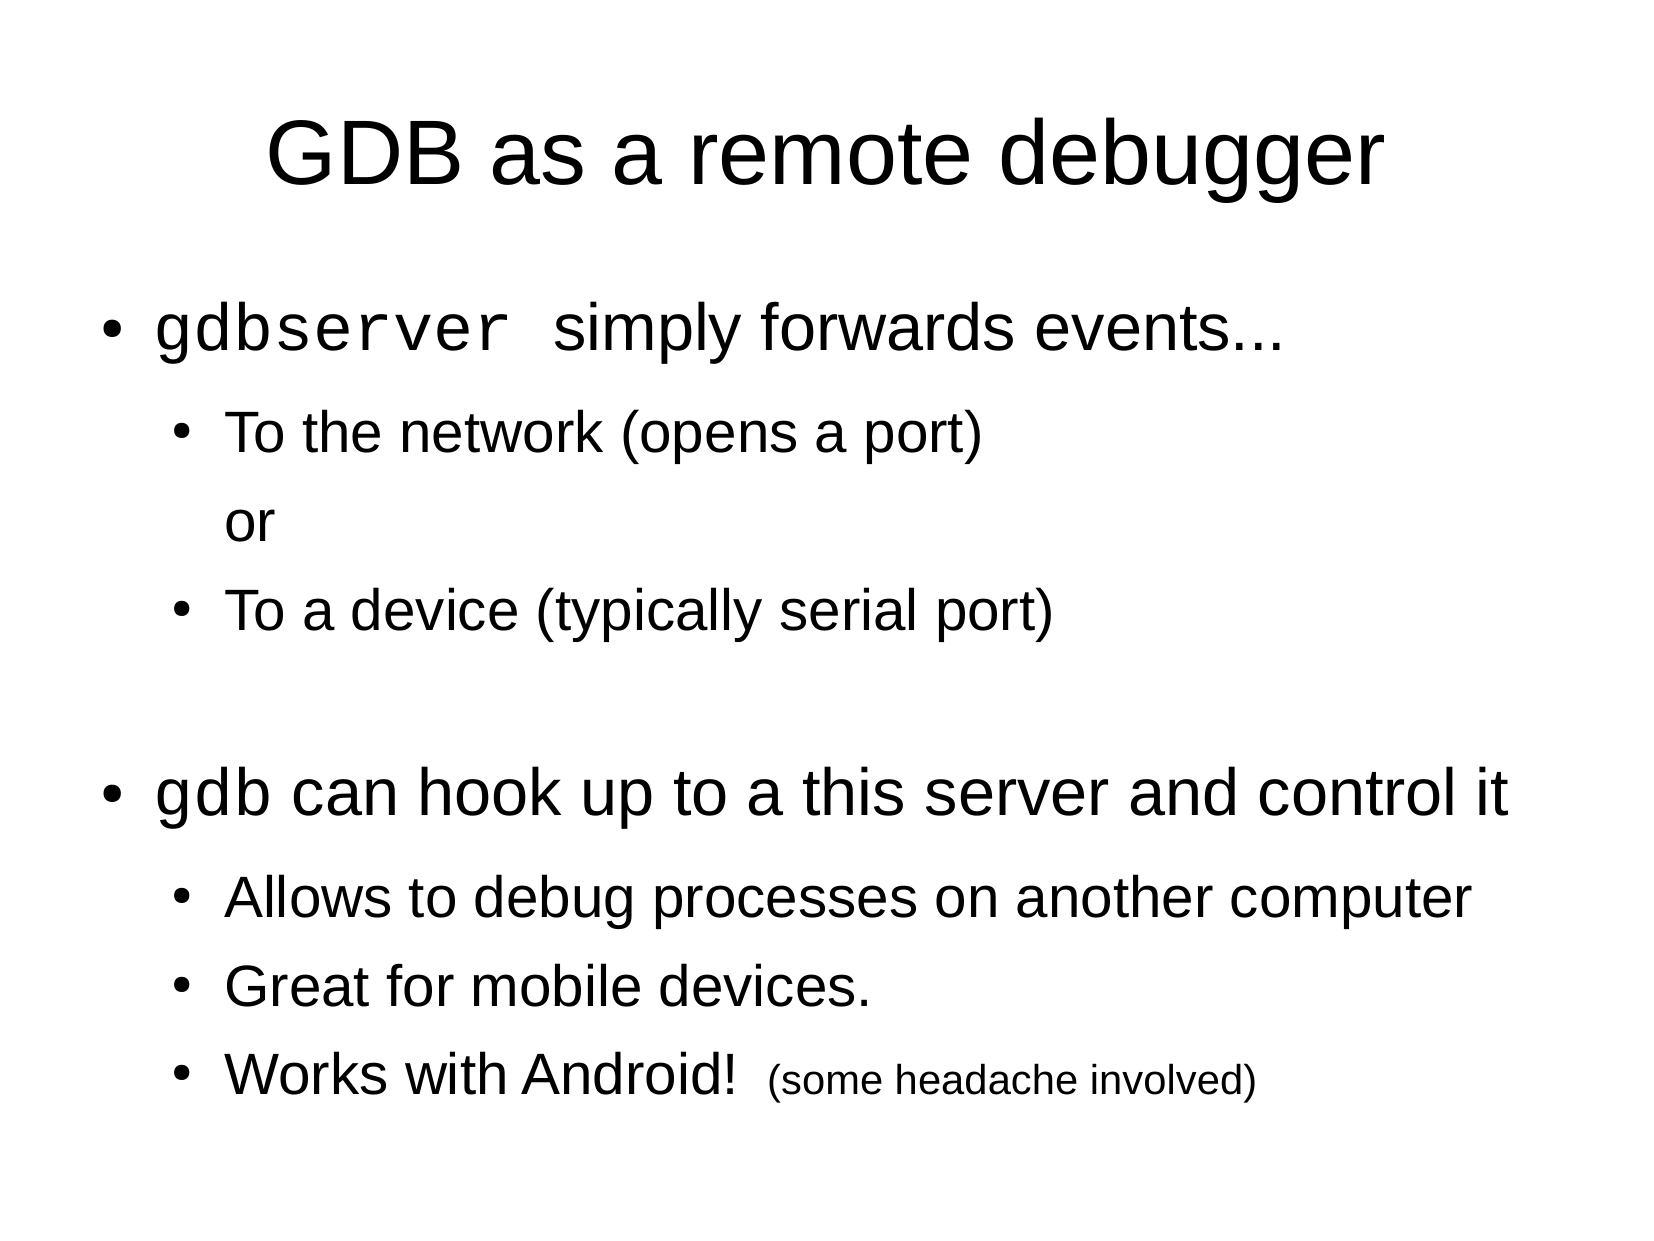

# GDB as a remote debugger
gdbserver simply forwards events...
To the network (opens a port)
or
To a device (typically serial port)
gdb can hook up to a this server and control it
Allows to debug processes on another computer
Great for mobile devices.
Works with Android! (some headache involved)